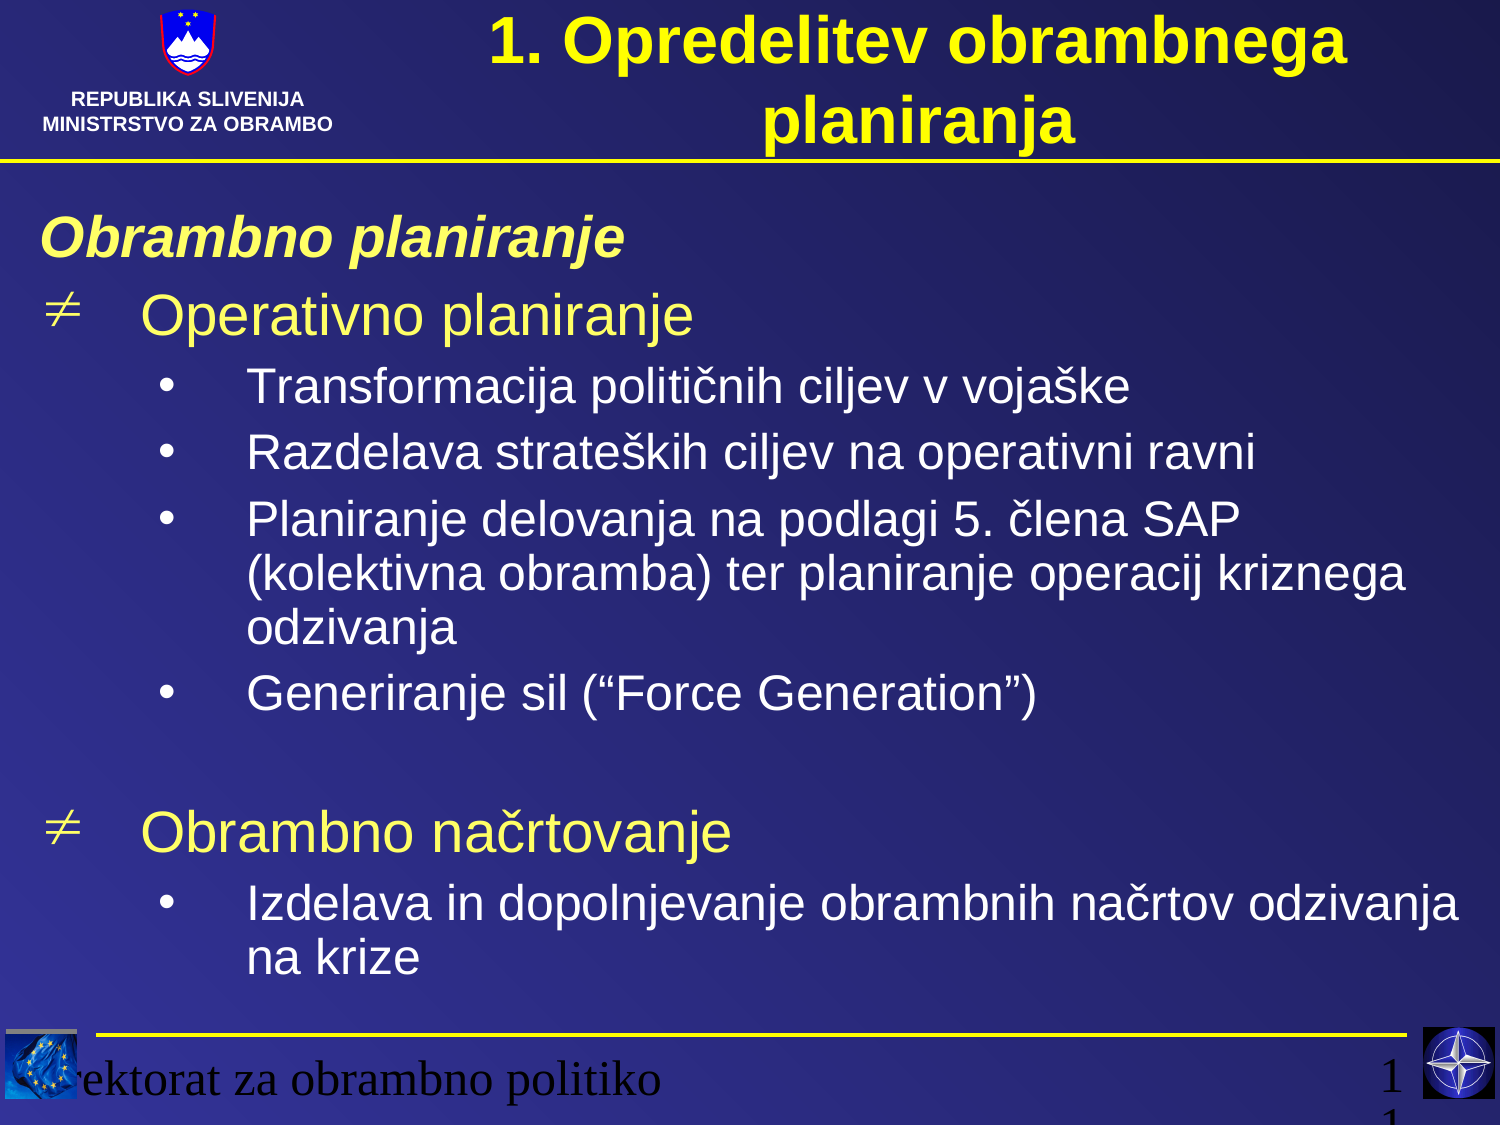

# 1. Opredelitev obrambnega planiranja
Obrambno planiranje
Operativno planiranje
Transformacija političnih ciljev v vojaške
Razdelava strateških ciljev na operativni ravni
Planiranje delovanja na podlagi 5. člena SAP (kolektivna obramba) ter planiranje operacij kriznega odzivanja
Generiranje sil (“Force Generation”)
Obrambno načrtovanje
Izdelava in dopolnjevanje obrambnih načrtov odzivanja na krize
11
Direktorat za obrambno politiko